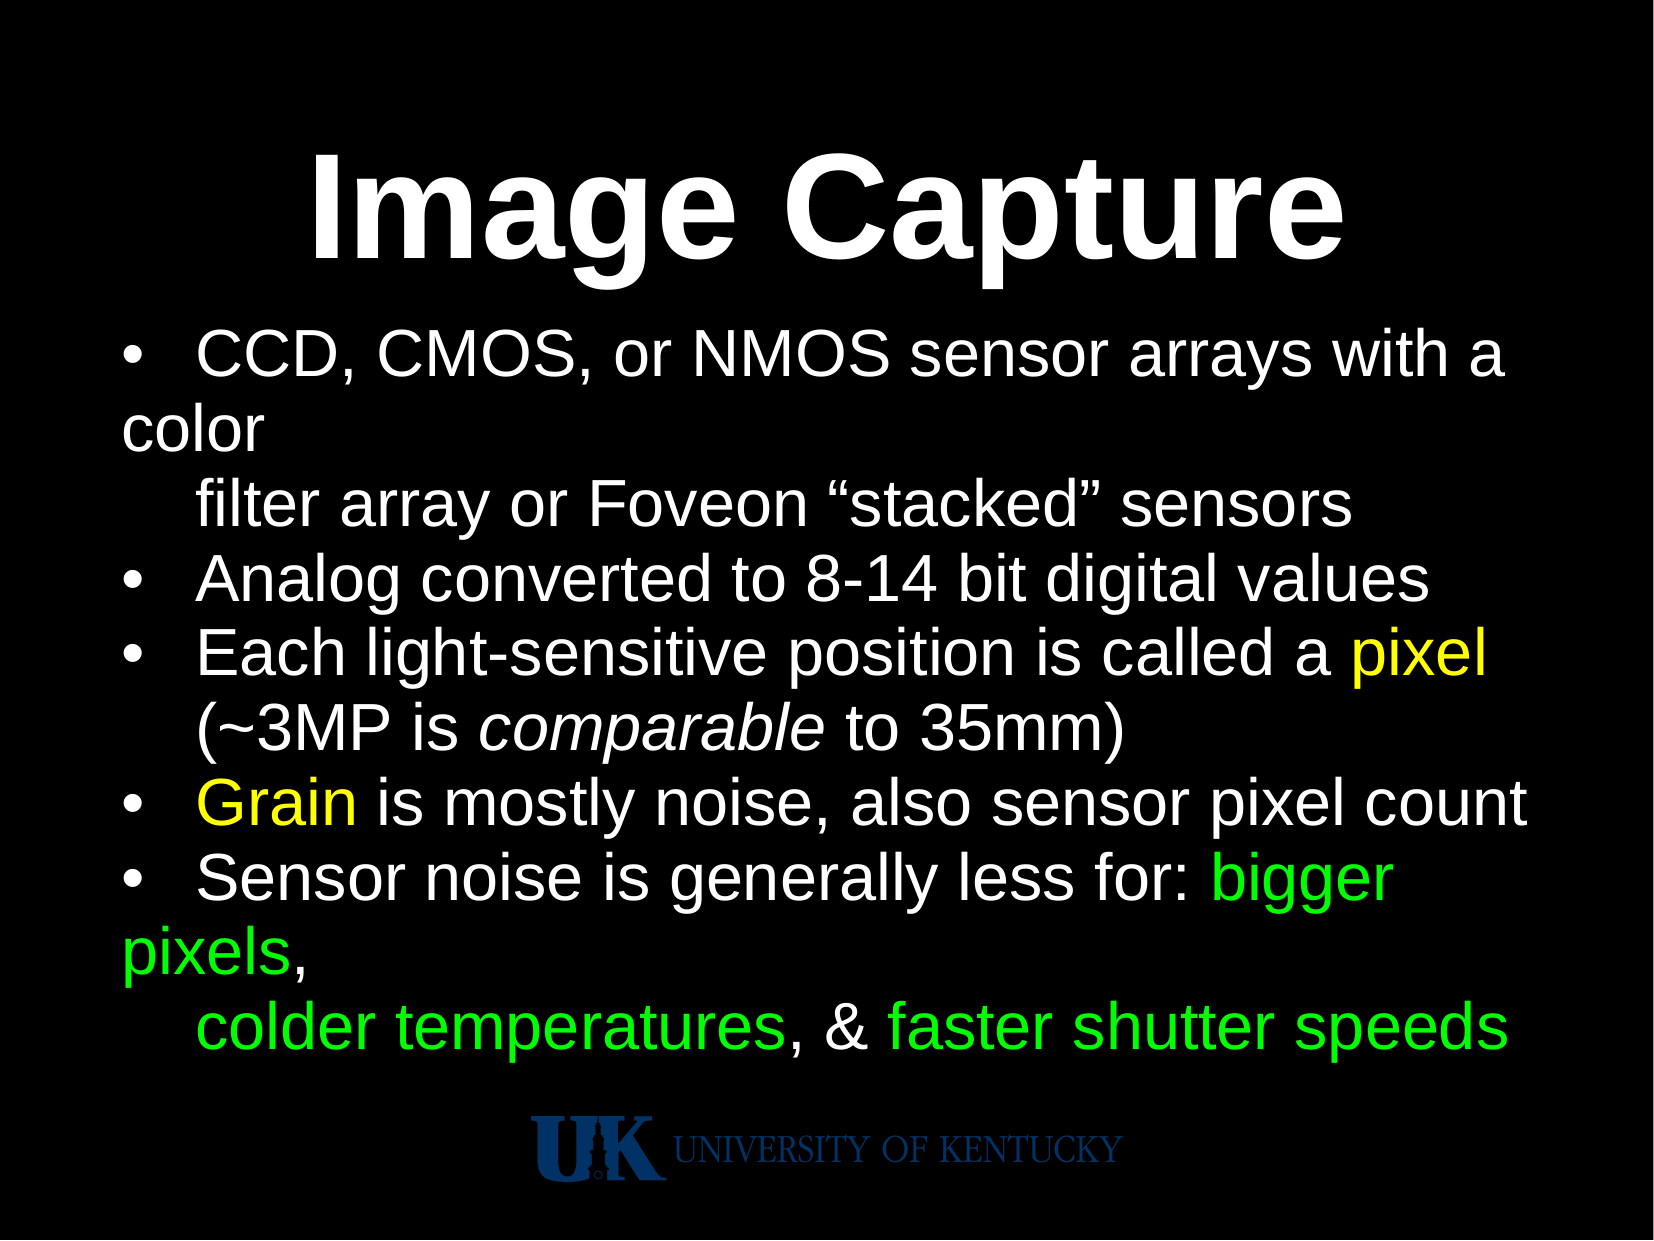

# Image Capture
•	CCD, CMOS, or NMOS sensor arrays with a color
	filter array or Foveon “stacked” sensors
•	Analog converted to 8-14 bit digital values
•	Each light-sensitive position is called a pixel
	(~3MP is comparable to 35mm)
•	Grain is mostly noise, also sensor pixel count
•	Sensor noise is generally less for: bigger pixels,
	colder temperatures, & faster shutter speeds